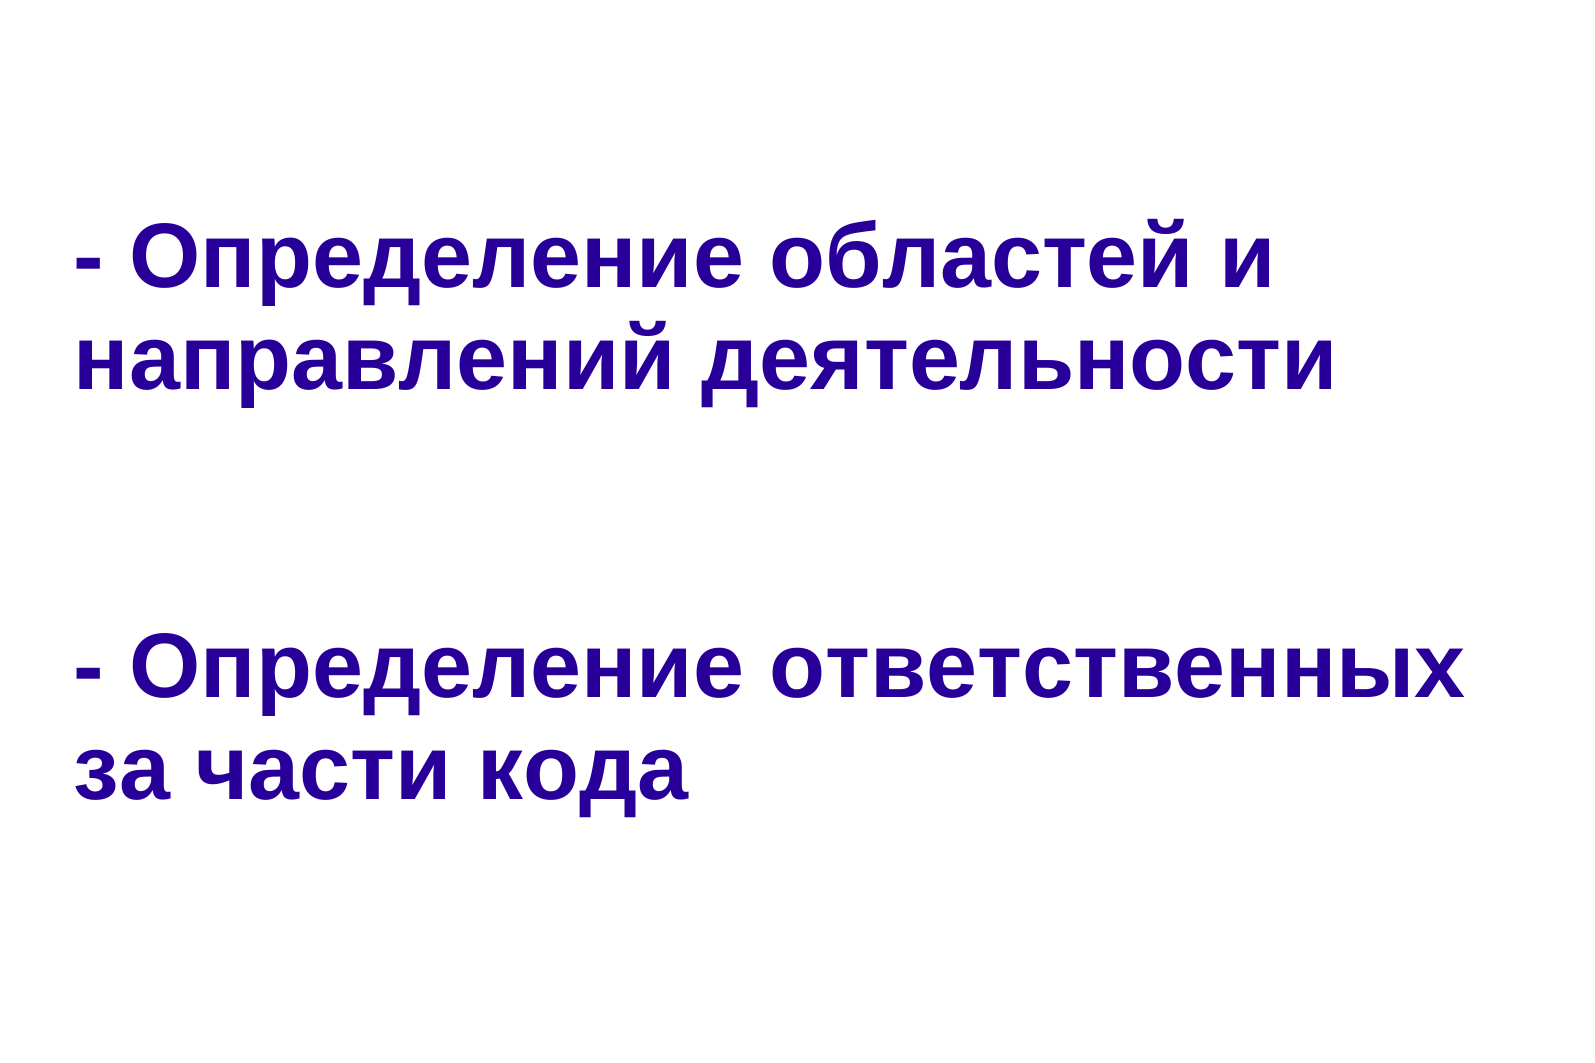

- Определение областей и направлений деятельности
- Определение ответственных за части кода